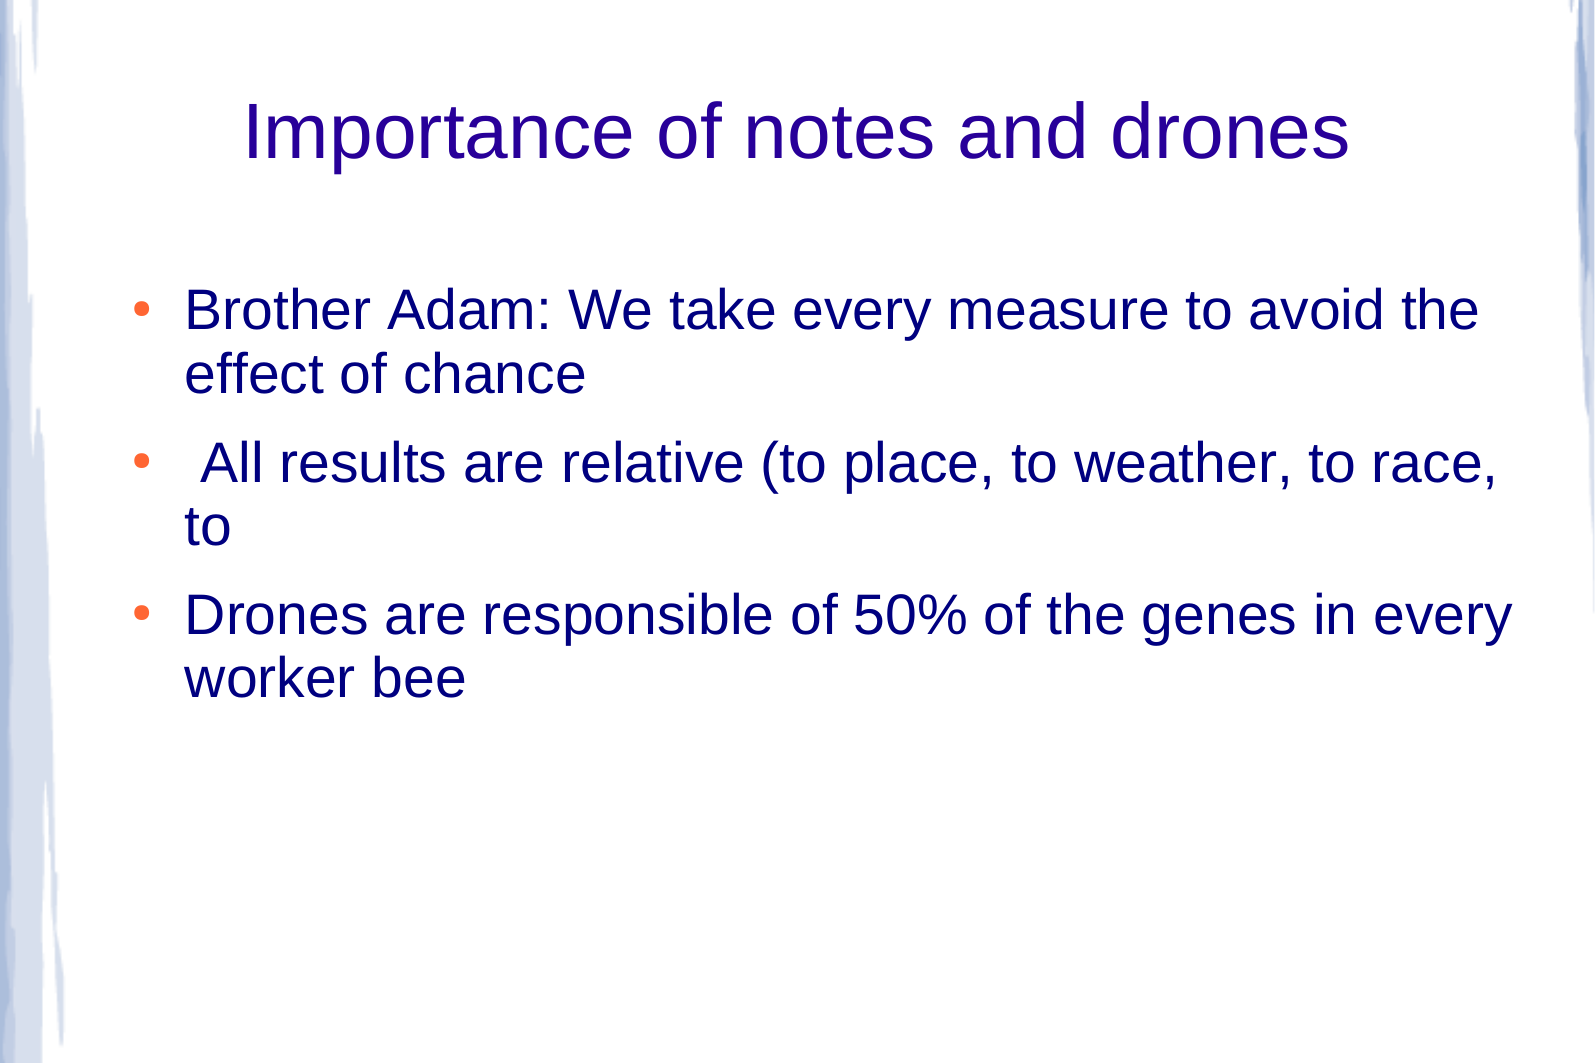

# Importance of notes and drones
Brother Adam: We take every measure to avoid the effect of chance
 All results are relative (to place, to weather, to race, to
Drones are responsible of 50% of the genes in every worker bee